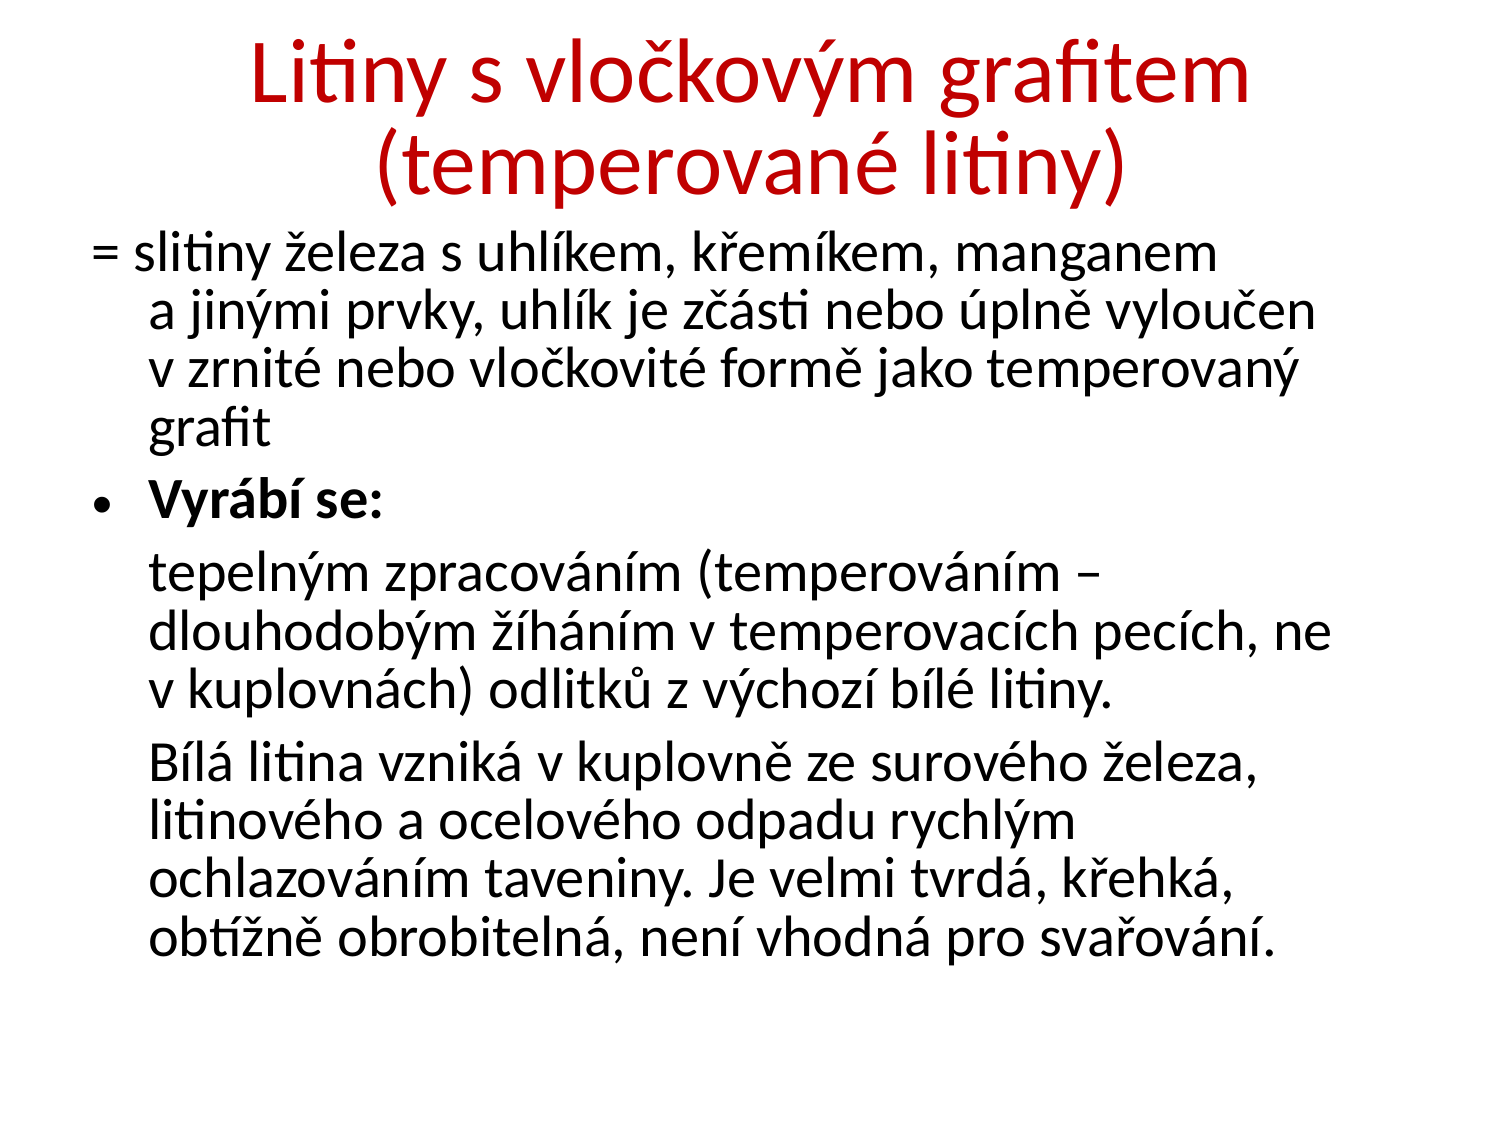

# Litiny s vločkovým grafitem (temperované litiny)
= slitiny železa s uhlíkem, křemíkem, manganem
a jinými prvky, uhlík je zčásti nebo úplně vyloučen
v zrnité nebo vločkovité formě jako temperovaný grafit
Vyrábí se:
	tepelným zpracováním (temperováním – dlouhodobým žíháním v temperovacích pecích, ne
v kuplovnách) odlitků z výchozí bílé litiny.
	Bílá litina vzniká v kuplovně ze surového železa, litinového a ocelového odpadu rychlým ochlazováním taveniny. Je velmi tvrdá, křehká, obtížně obrobitelná, není vhodná pro svařování.